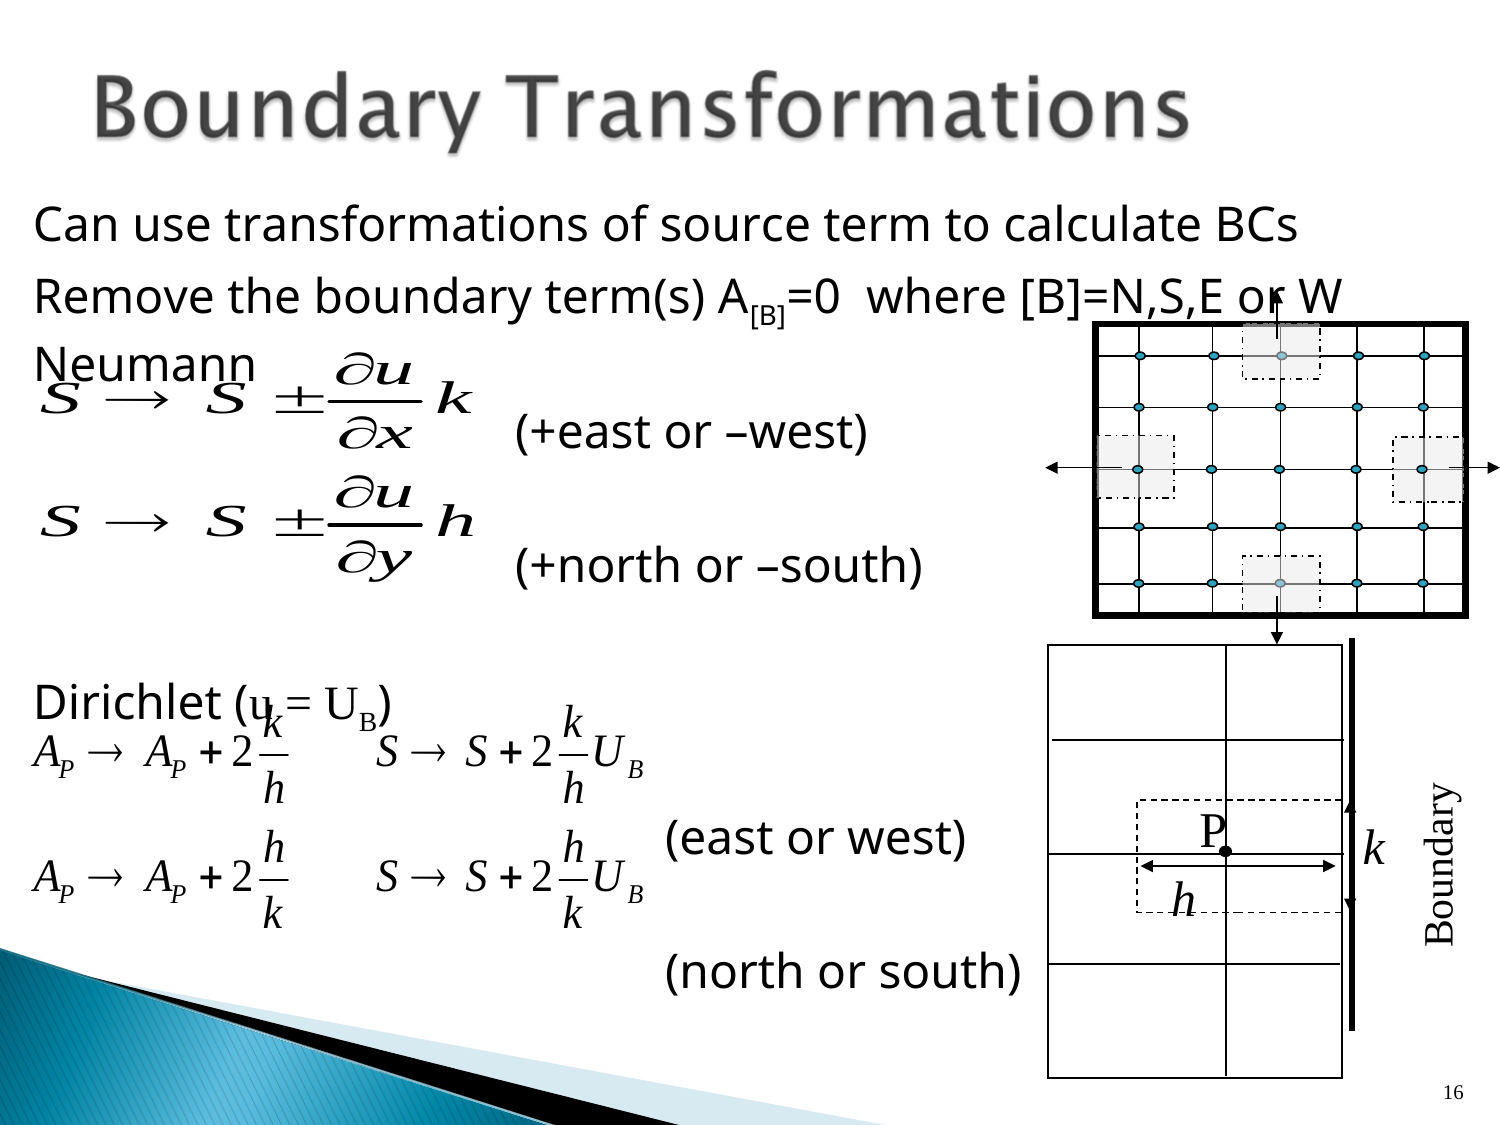

# Can use transformations of source term to calculate BCs
Remove the boundary term(s) A[B]=0 where [B]=N,S,E or W
Neumann
				 (+east or –west)
				 (+north or –south)
Dirichlet (u = UB)
					 (east or west)
					 (north or south)
P
k
Boundary
h